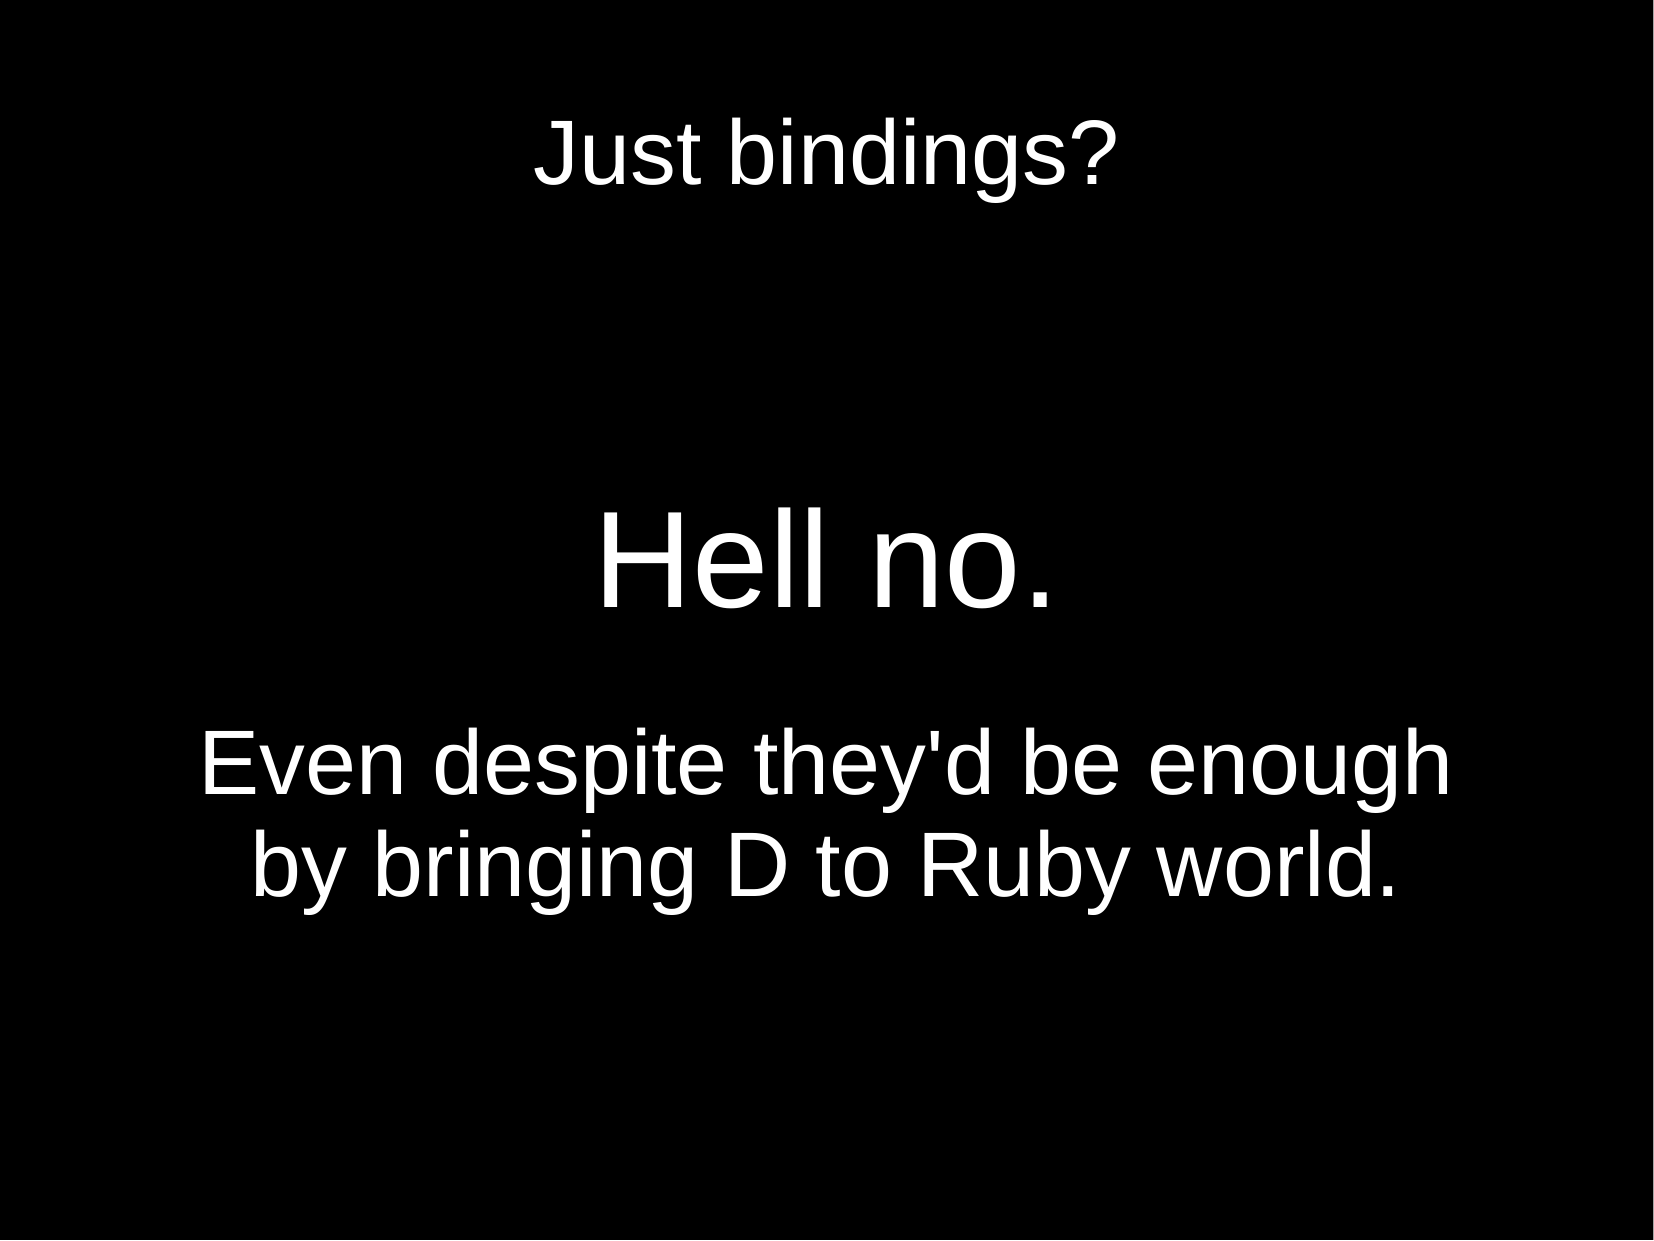

# Just bindings?
Hell no.
Even despite they'd be enough
by bringing D to Ruby world.